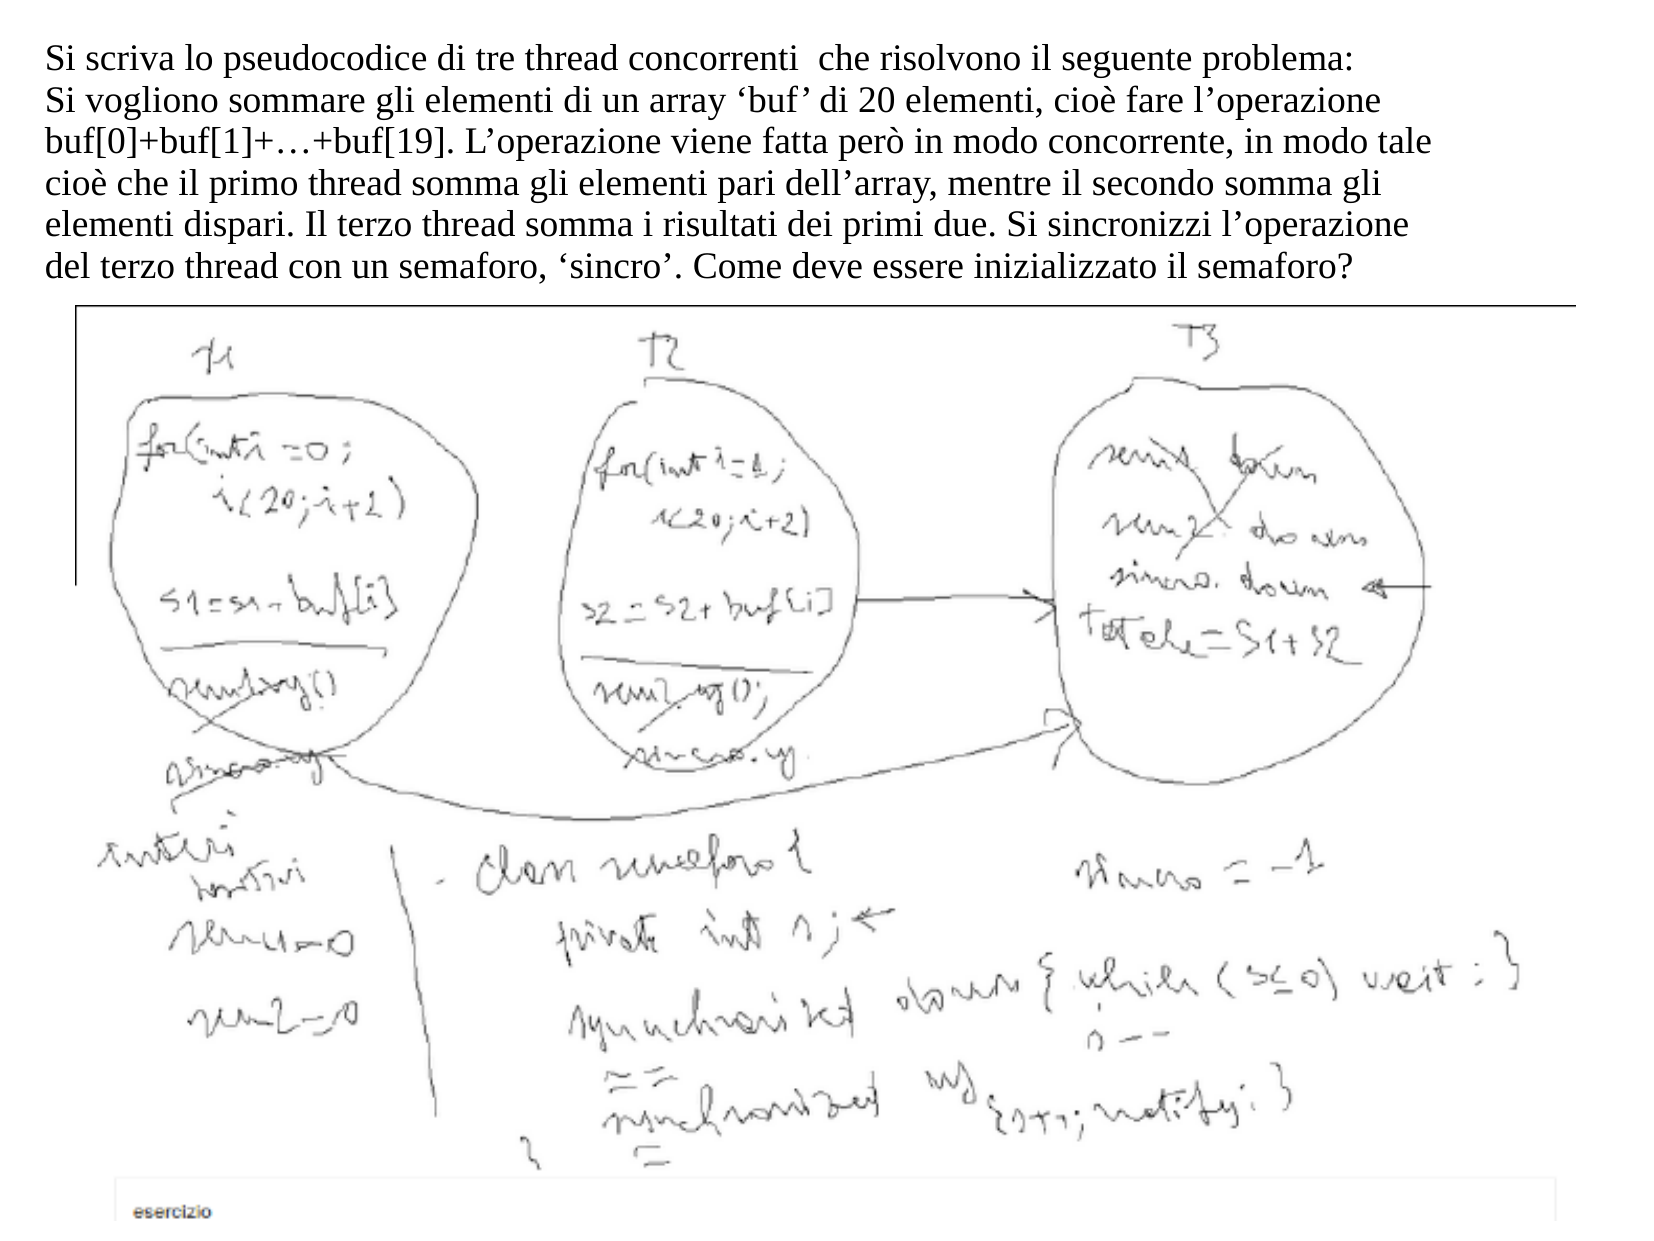

Si scriva lo pseudocodice di tre thread concorrenti che risolvono il seguente problema:
Si vogliono sommare gli elementi di un array ‘buf’ di 20 elementi, cioè fare l’operazione
buf[0]+buf[1]+…+buf[19]. L’operazione viene fatta però in modo concorrente, in modo tale
cioè che il primo thread somma gli elementi pari dell’array, mentre il secondo somma gli
elementi dispari. Il terzo thread somma i risultati dei primi due. Si sincronizzi l’operazione
del terzo thread con un semaforo, ‘sincro’. Come deve essere inizializzato il semaforo?